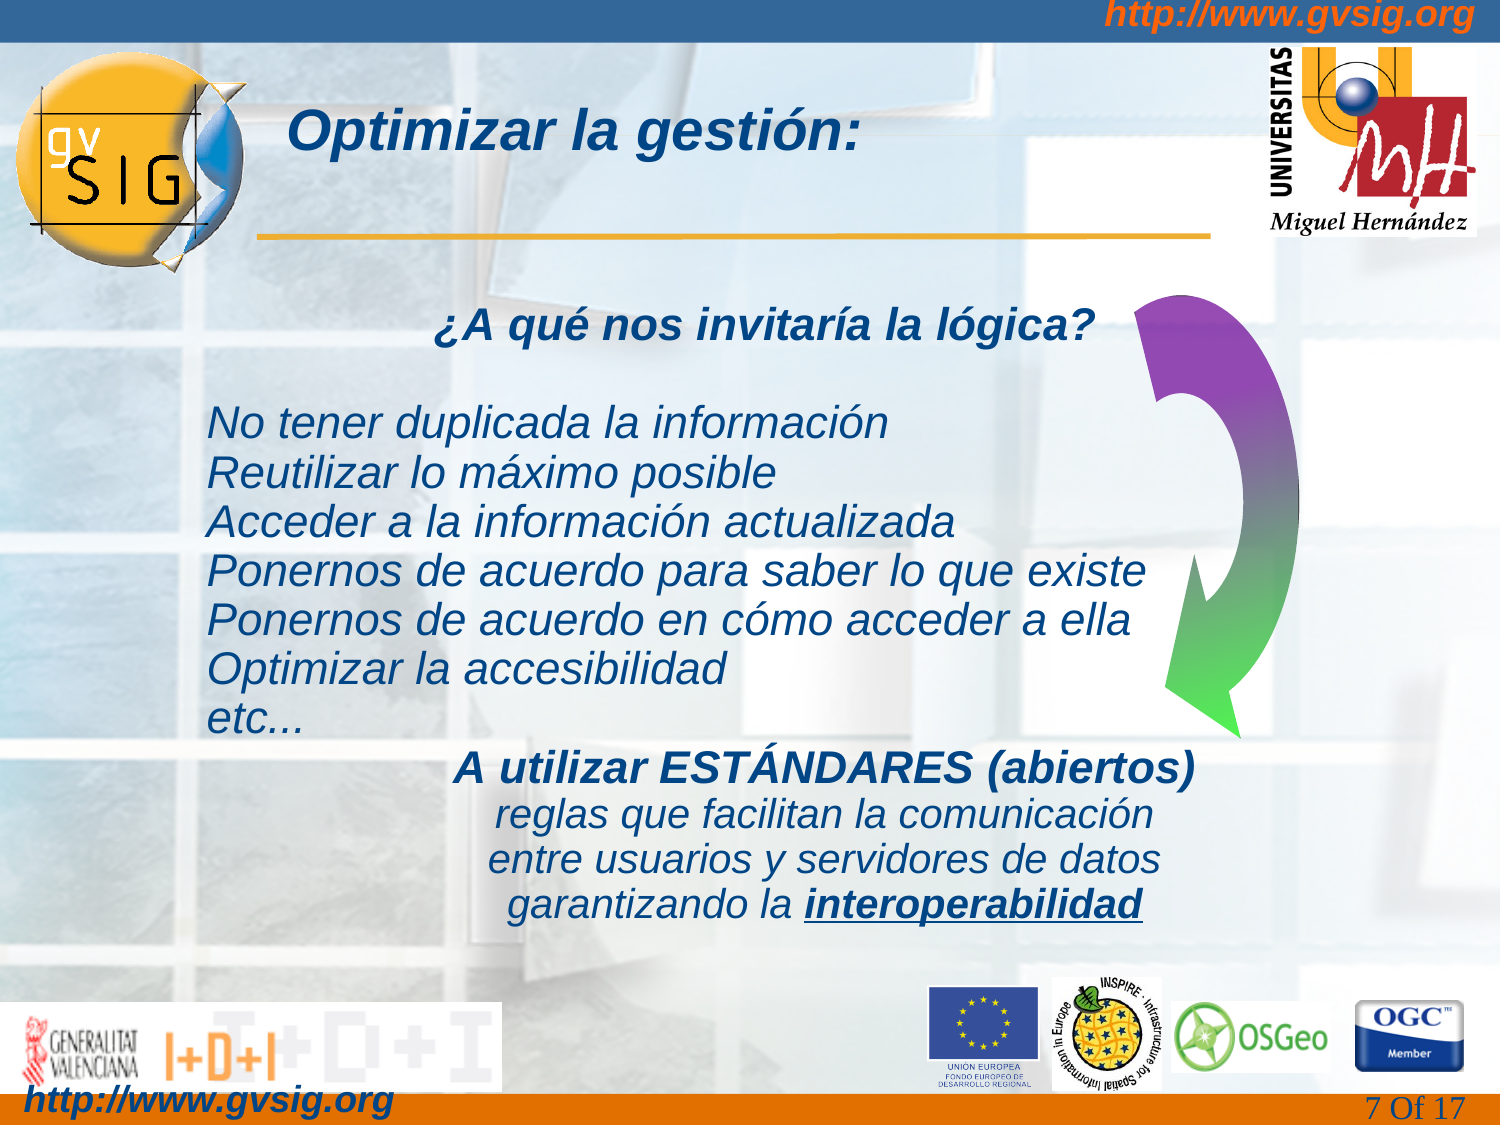

Optimizar la gestión:
¿A qué nos invitaría la lógica?
No tener duplicada la información
Reutilizar lo máximo posible
Acceder a la información actualizada
Ponernos de acuerdo para saber lo que existe
Ponernos de acuerdo en cómo acceder a ella
Optimizar la accesibilidad
etc...
A utilizar ESTÁNDARES (abiertos)
reglas que facilitan la comunicación entre usuarios y servidores de datos garantizando la interoperabilidad
7